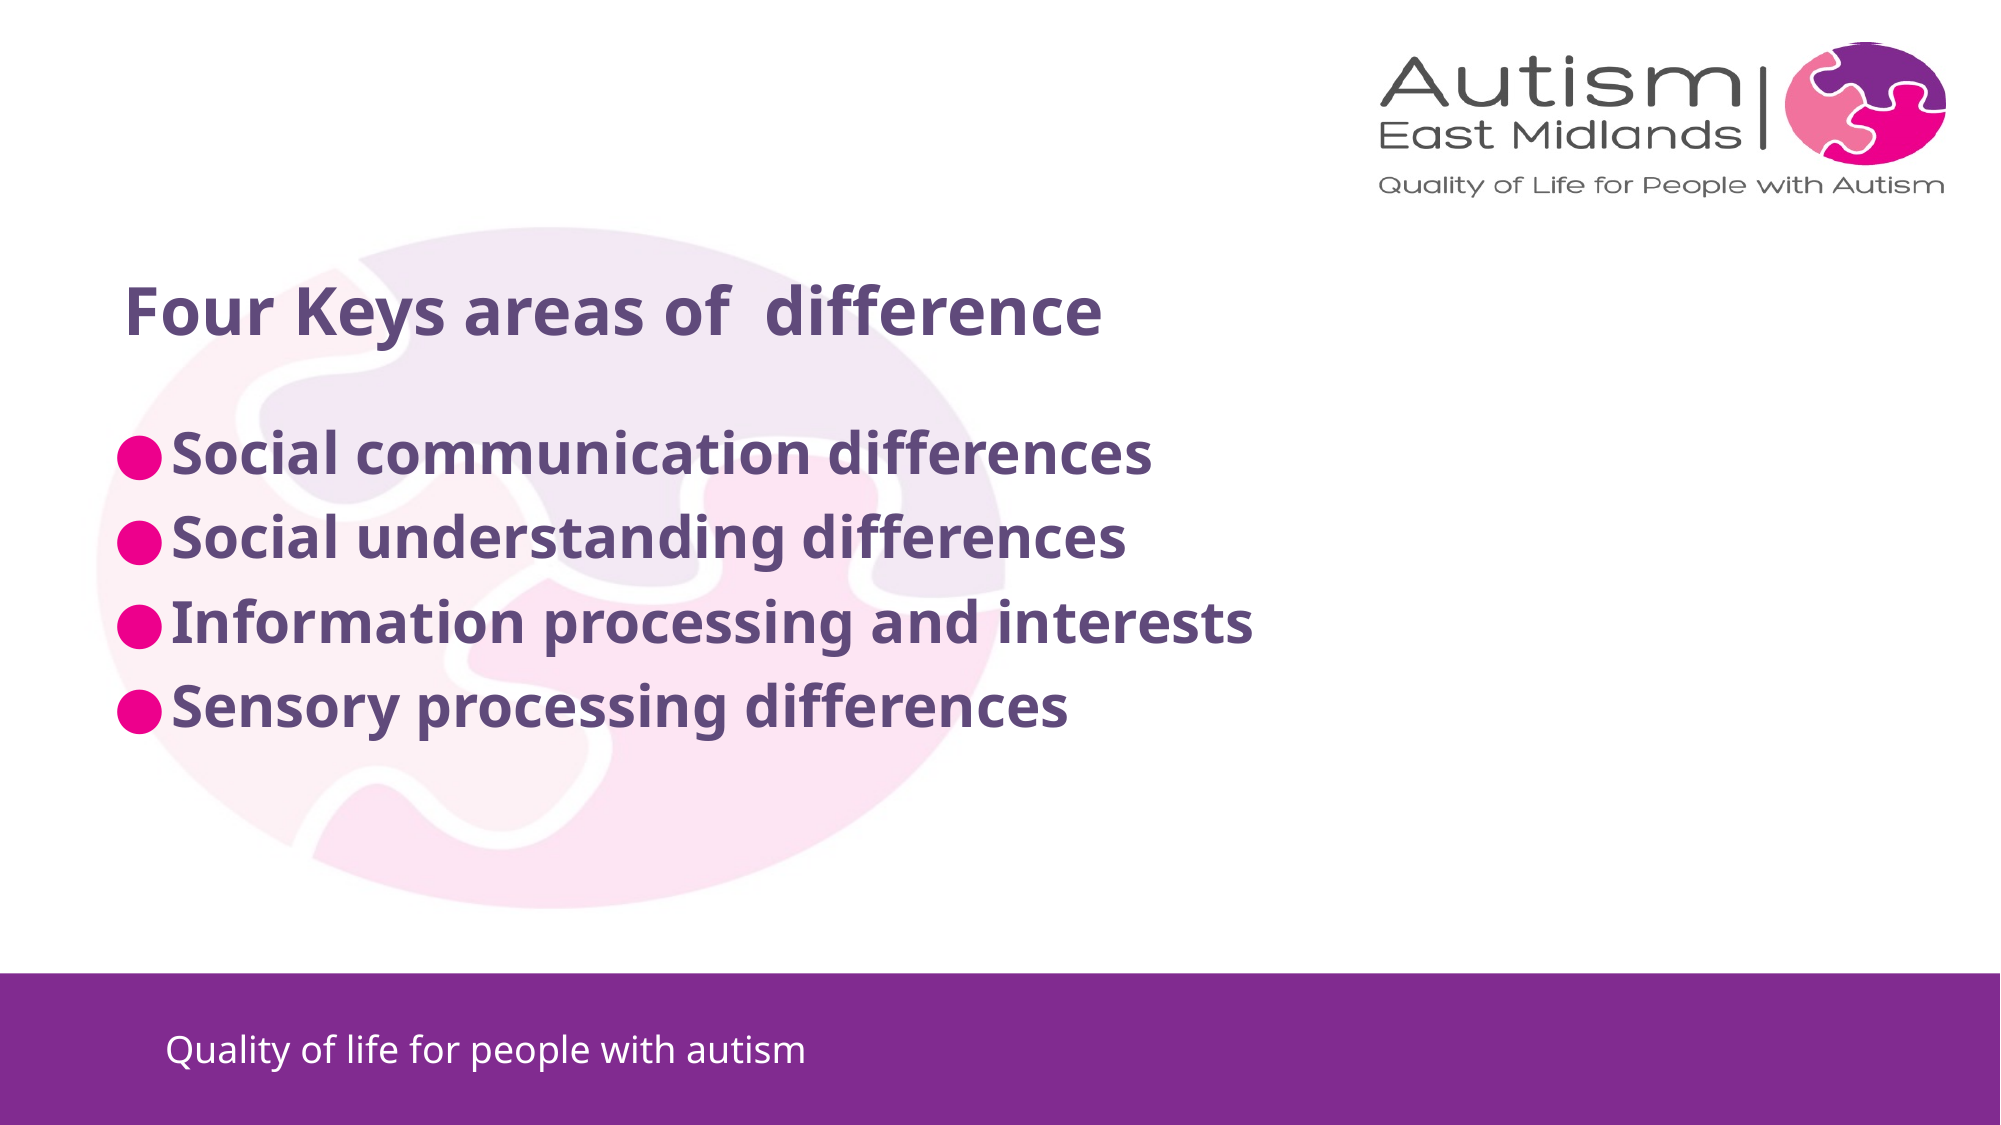

# Four Keys areas of difference
Social communication differences
Social understanding differences
Information processing and interests
Sensory processing differences